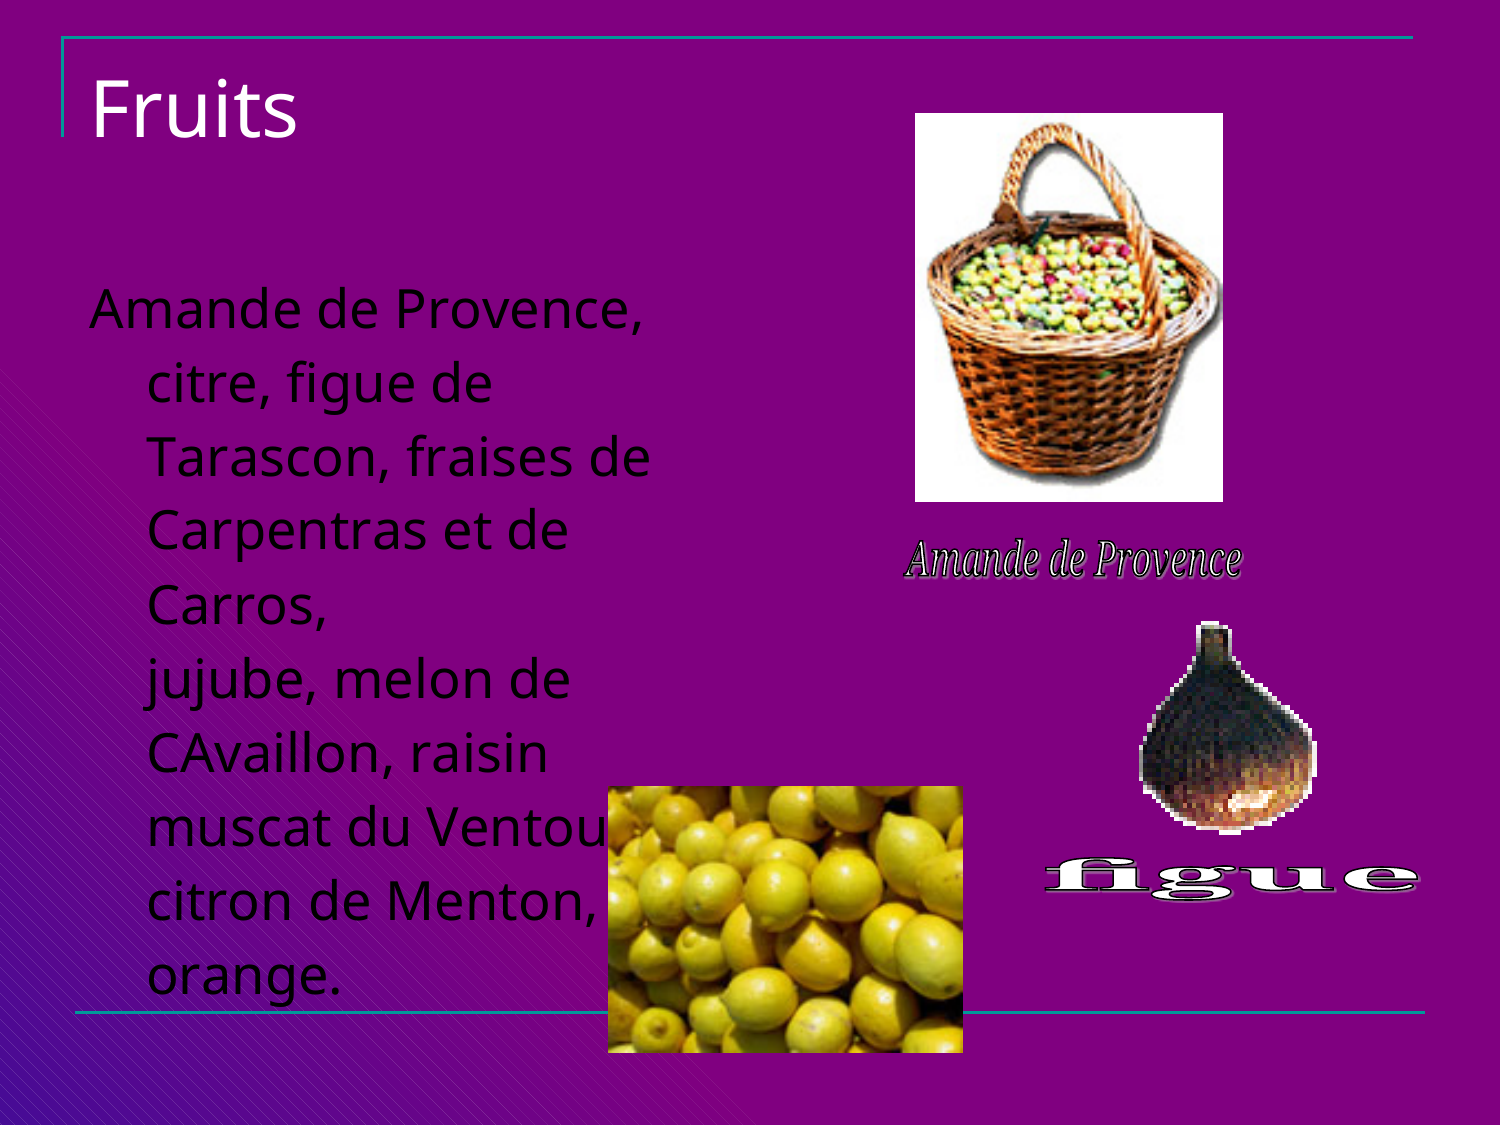

# Fruits
Amande de Provence, citre, figue de Tarascon, fraises de Carpentras et de Carros,
jujube, melon de CAvaillon, raisin muscat du Ventoux, citron de Menton, orange.
Amande de Provence
figue